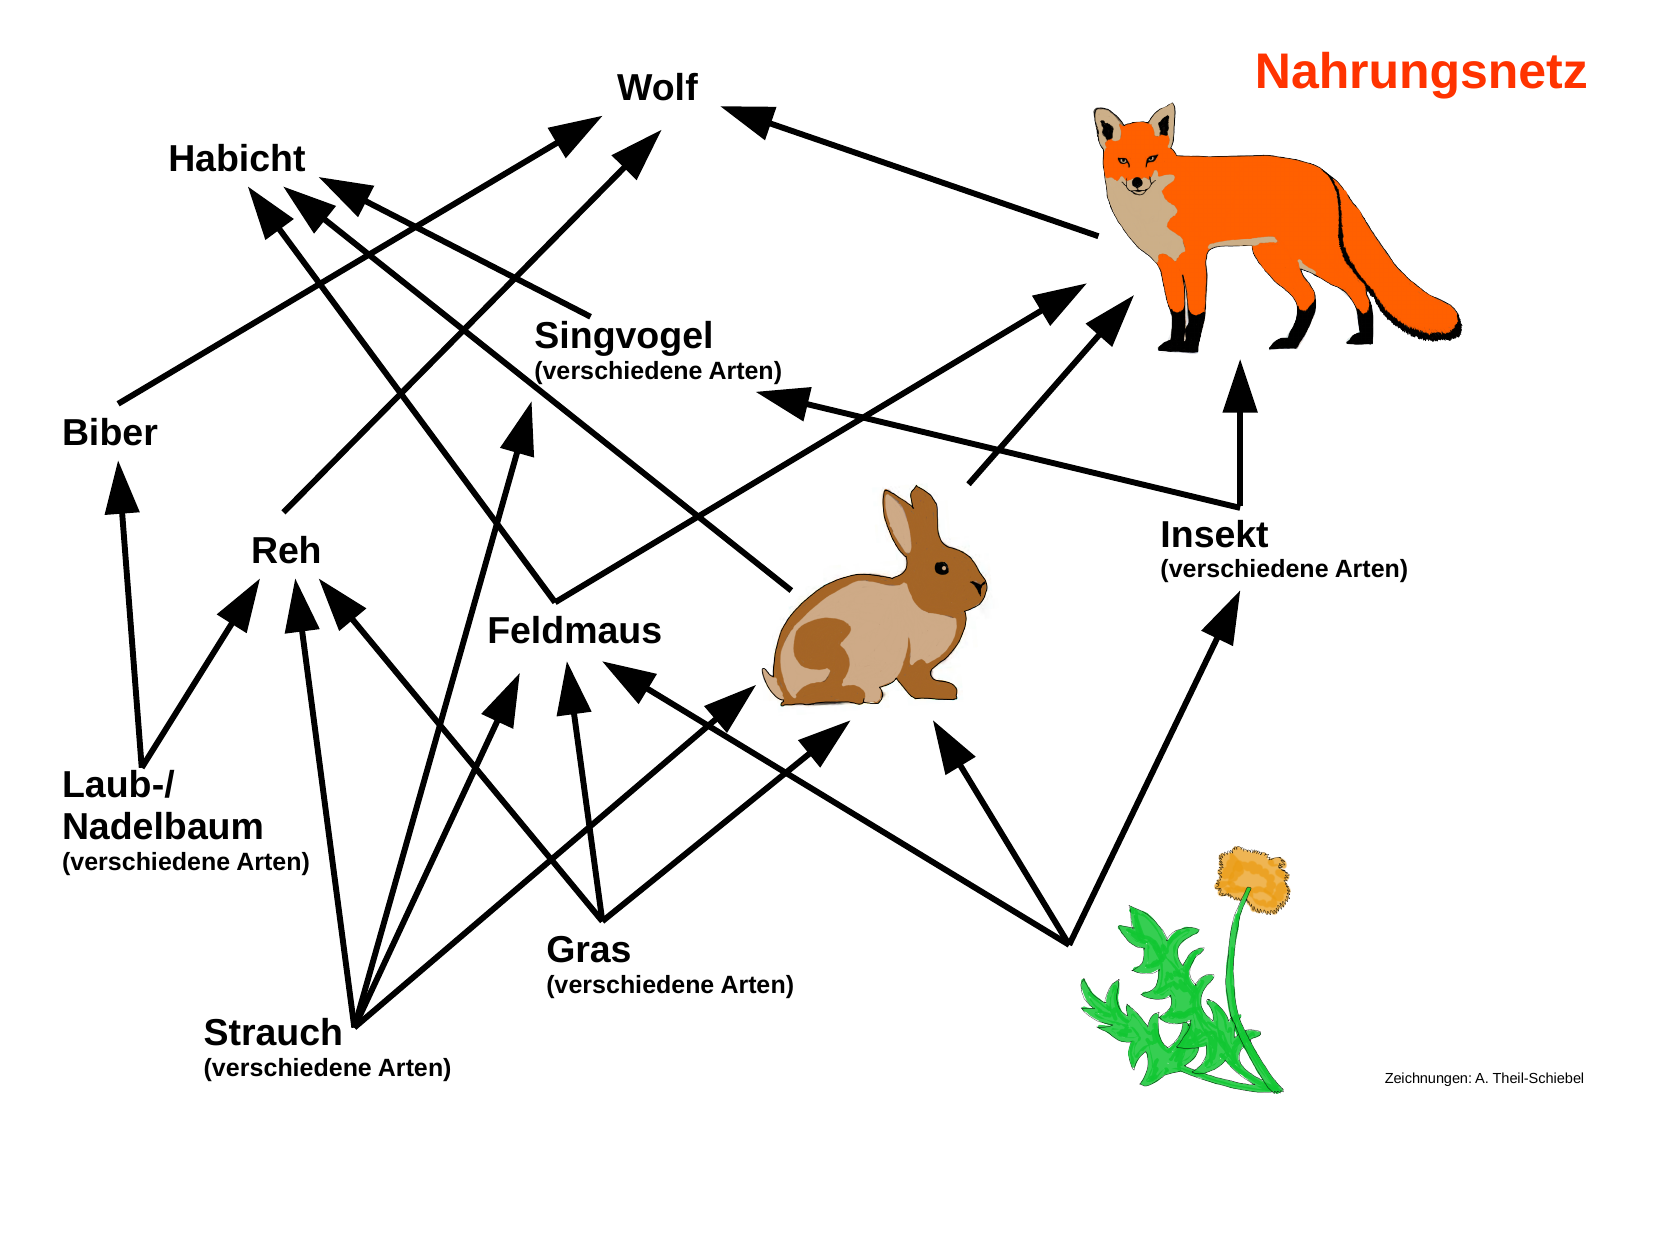

Nahrungsnetz
Wolf
Habicht
Singvogel (verschiedene Arten)
Biber
Insekt (verschiedene Arten)
Reh
Feldmaus
Laub-/ Nadelbaum (verschiedene Arten)
Gras (verschiedene Arten)
Strauch (verschiedene Arten)
Zeichnungen: A. Theil-Schiebel